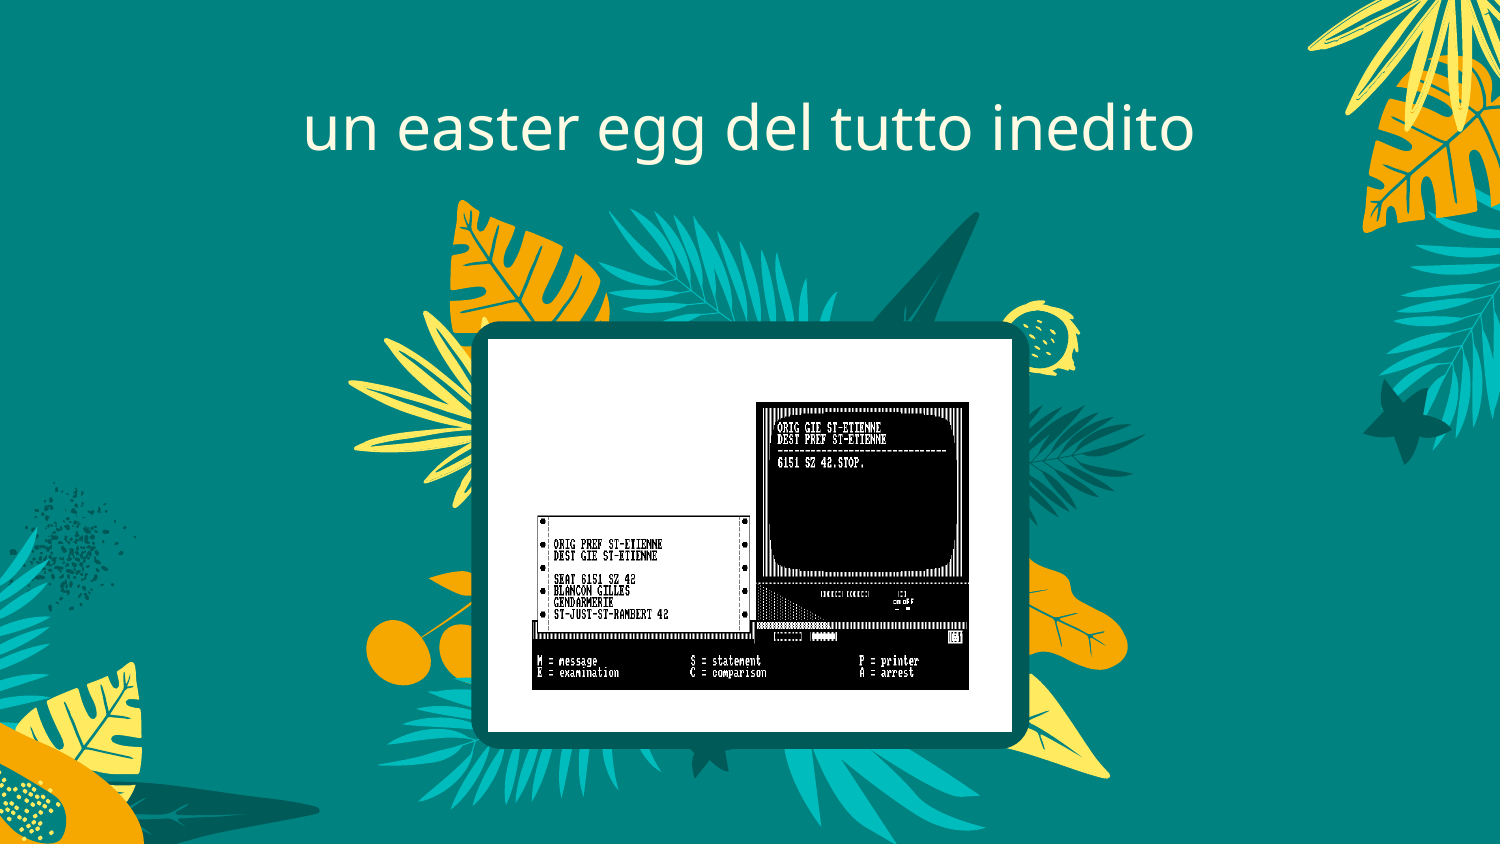

# un easter egg del tutto inedito